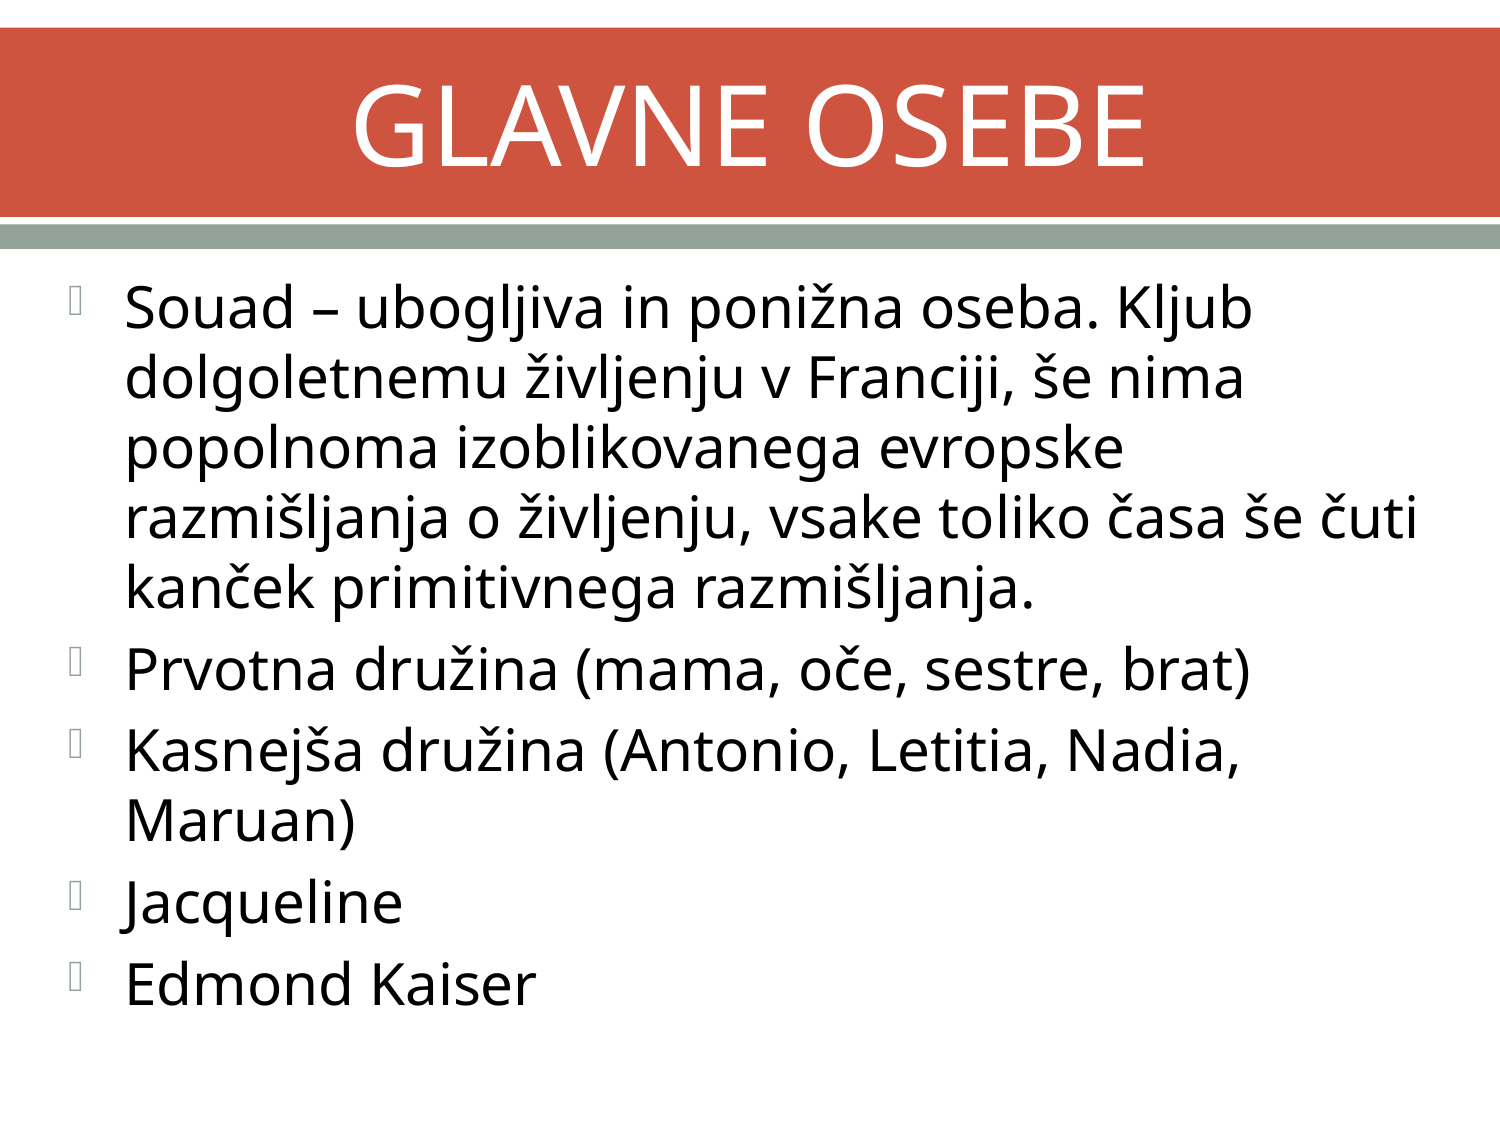

# GLAVNE OSEBE
Souad – ubogljiva in ponižna oseba. Kljub dolgoletnemu življenju v Franciji, še nima popolnoma izoblikovanega evropske razmišljanja o življenju, vsake toliko časa še čuti kanček primitivnega razmišljanja.
Prvotna družina (mama, oče, sestre, brat)
Kasnejša družina (Antonio, Letitia, Nadia, Maruan)
Jacqueline
Edmond Kaiser